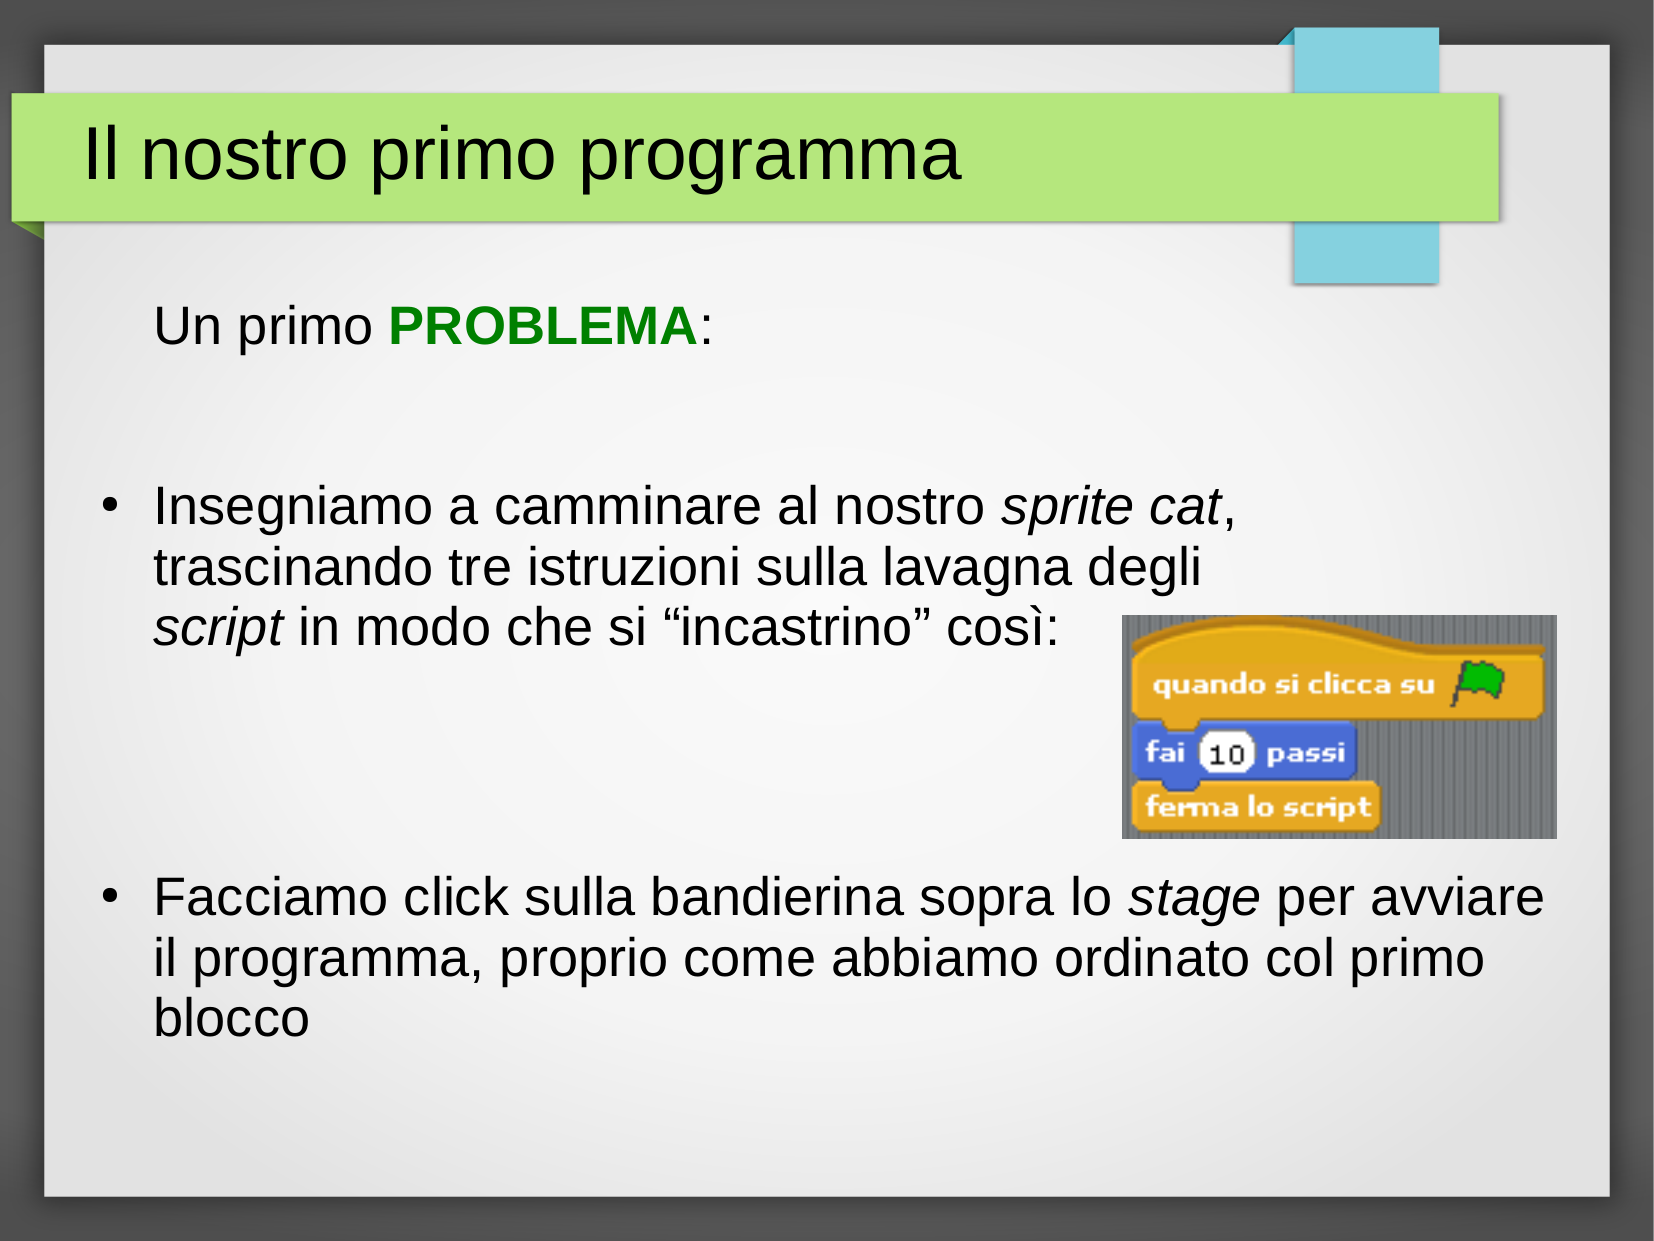

# Il nostro primo programma
Un primo PROBLEMA:
Insegniamo a camminare al nostro sprite cat,
trascinando tre istruzioni sulla lavagna degli
script in modo che si “incastrino” così:
Facciamo click sulla bandierina sopra lo stage per avviare il programma, proprio come abbiamo ordinato col primo blocco